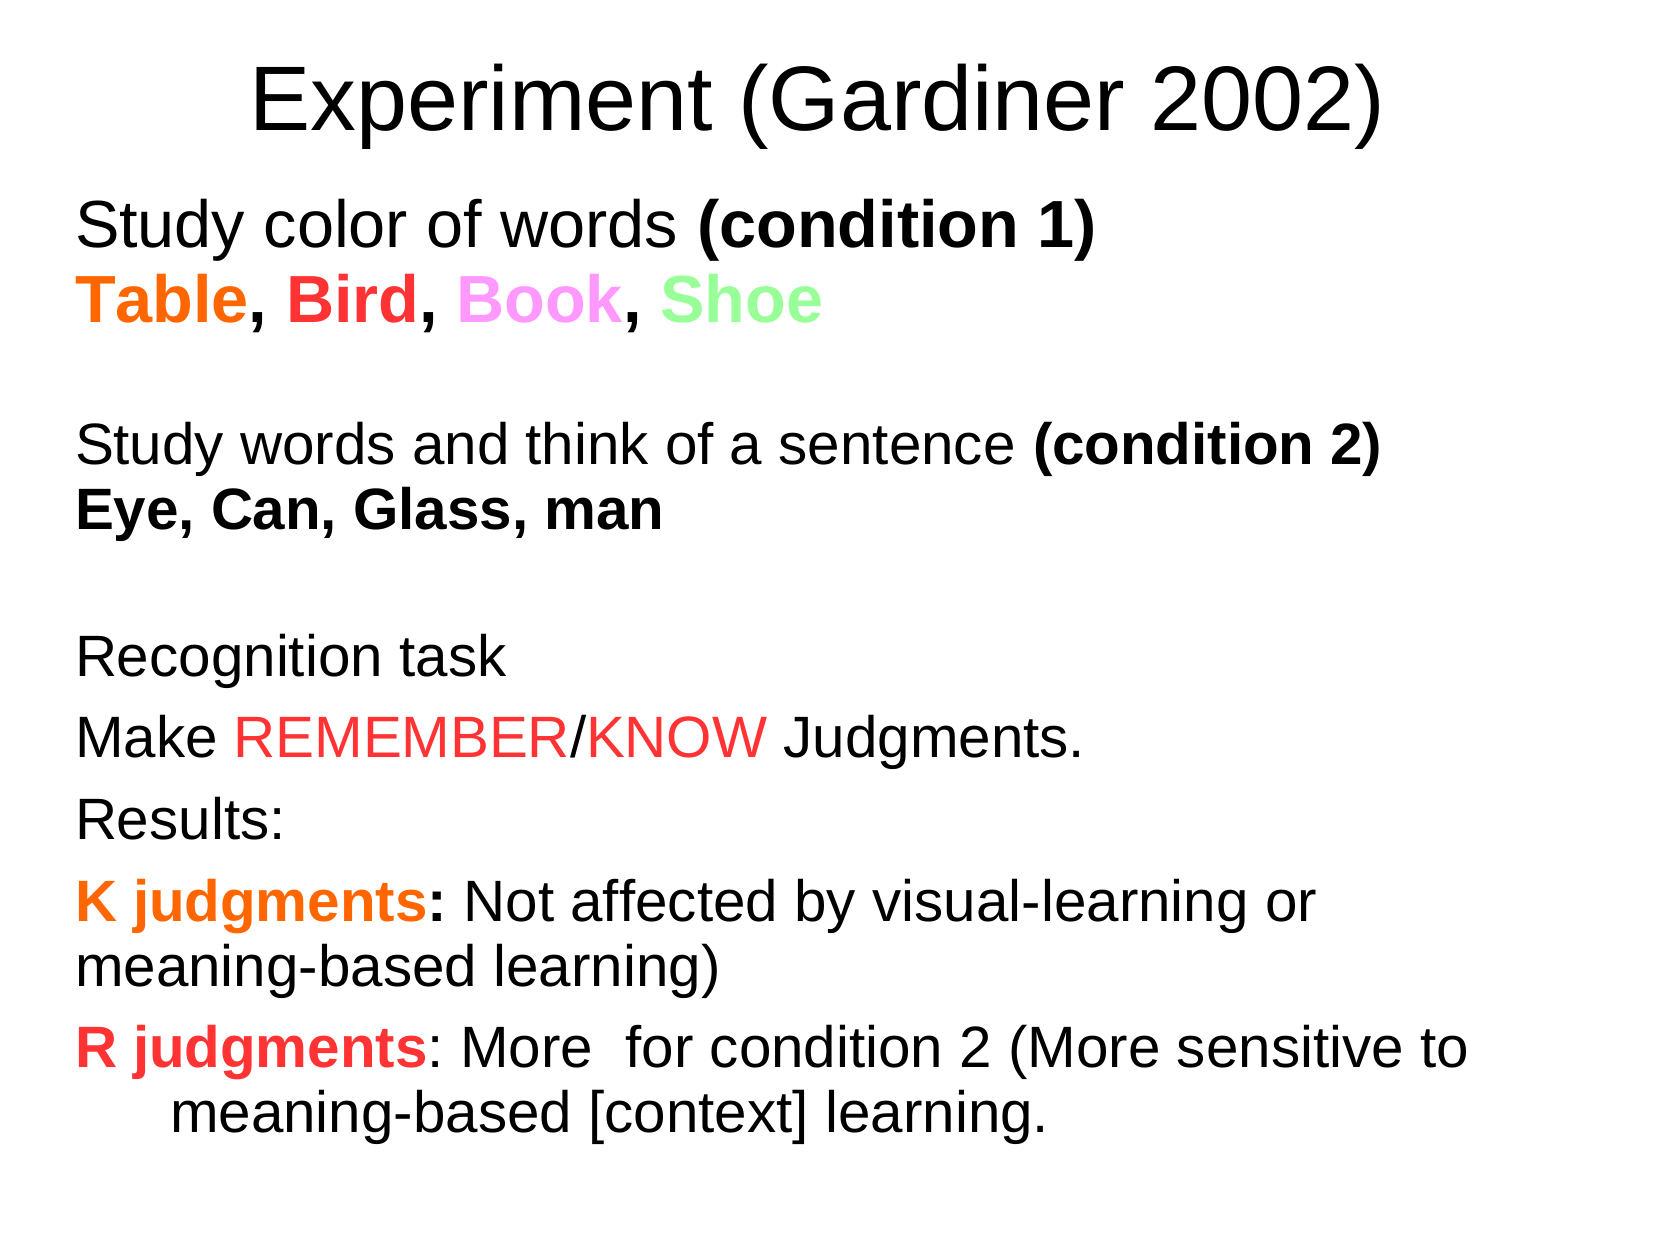

# Experiment (Gardiner 2002)
Study color of words (condition 1)
Table, Bird, Book, Shoe
Study words and think of a sentence (condition 2)
Eye, Can, Glass, man
Recognition task
Make REMEMBER/KNOW Judgments.
Results:
K judgments: Not affected by visual-learning or meaning-based learning)
R judgments: More for condition 2 (More sensitive to 			meaning-based [context] learning.